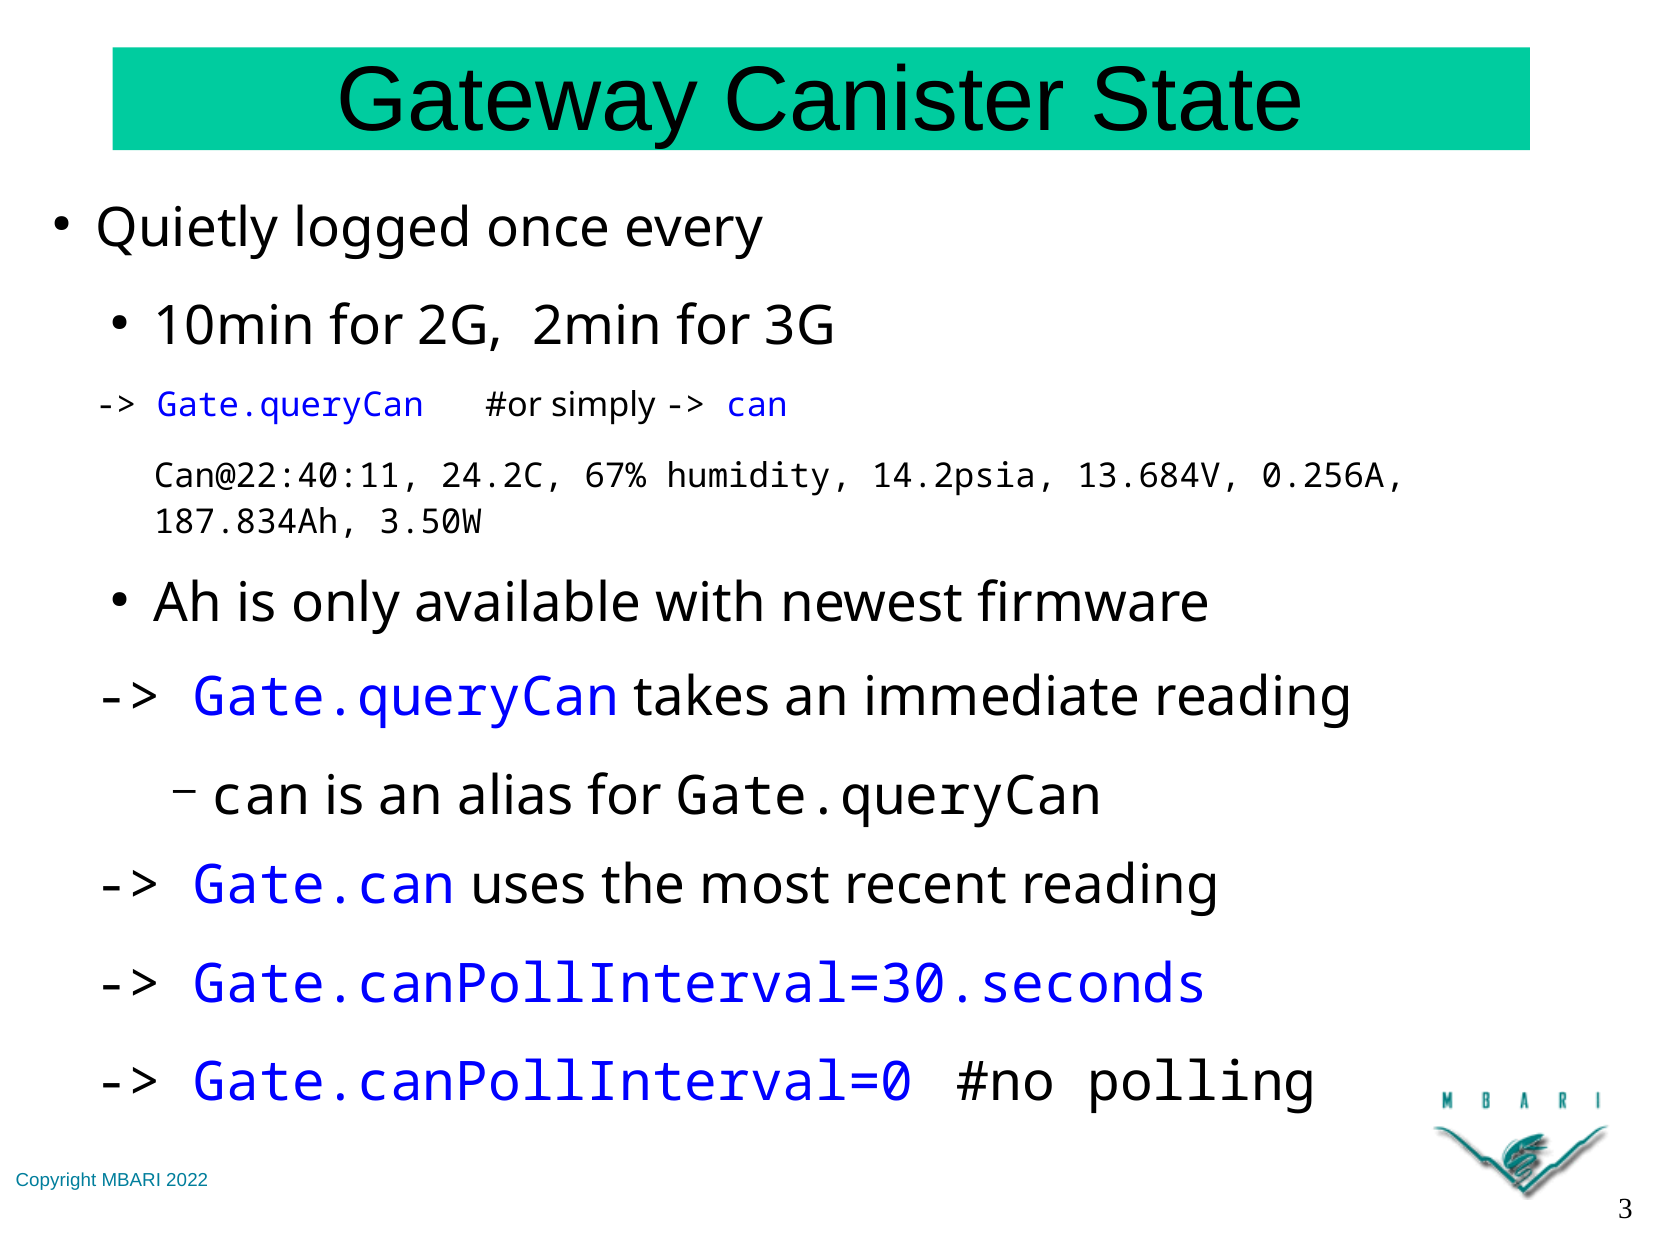

# Gateway Canister State
Quietly logged once every
10min for 2G, 2min for 3G
-> Gate.queryCan #or simply -> can
Can@22:40:11, 24.2C, 67% humidity, 14.2psia, 13.684V, 0.256A, 187.834Ah, 3.50W
Ah is only available with newest firmware
-> Gate.queryCan takes an immediate reading
can is an alias for Gate.queryCan
-> Gate.can uses the most recent reading
-> Gate.canPollInterval=30.seconds
-> Gate.canPollInterval=0	#no polling